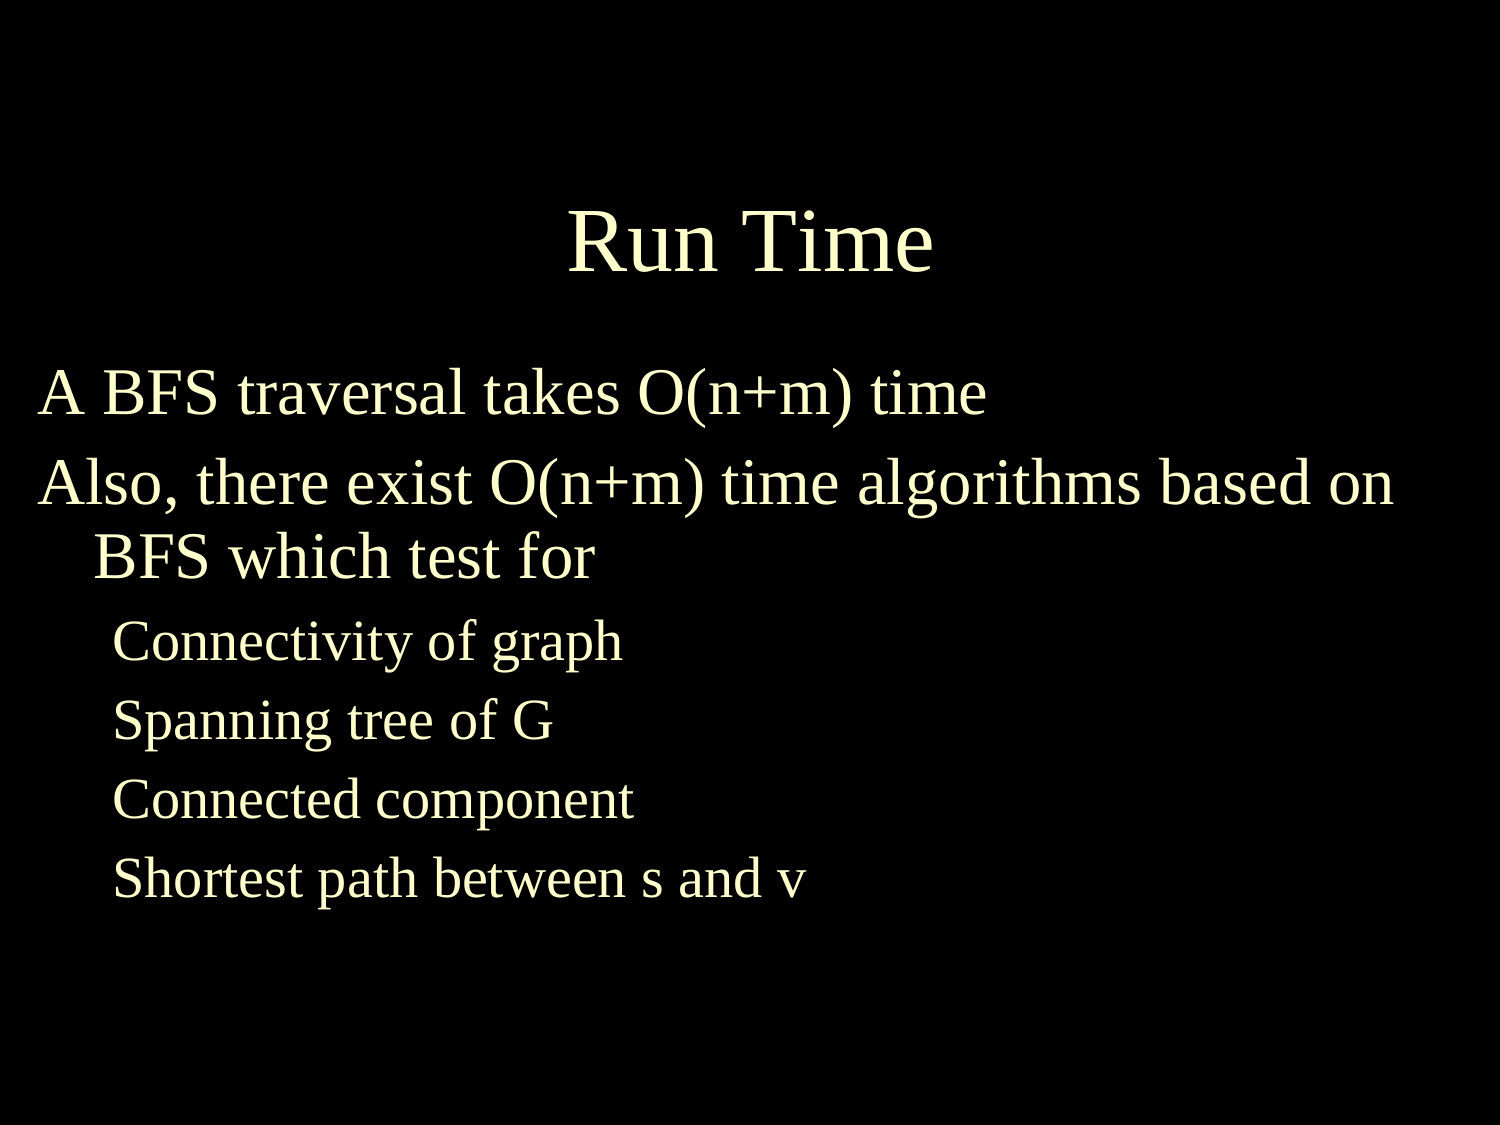

# Run Time
A BFS traversal takes O(n+m) time
Also, there exist O(n+m) time algorithms based on BFS which test for
Connectivity of graph
Spanning tree of G
Connected component
Shortest path between s and v